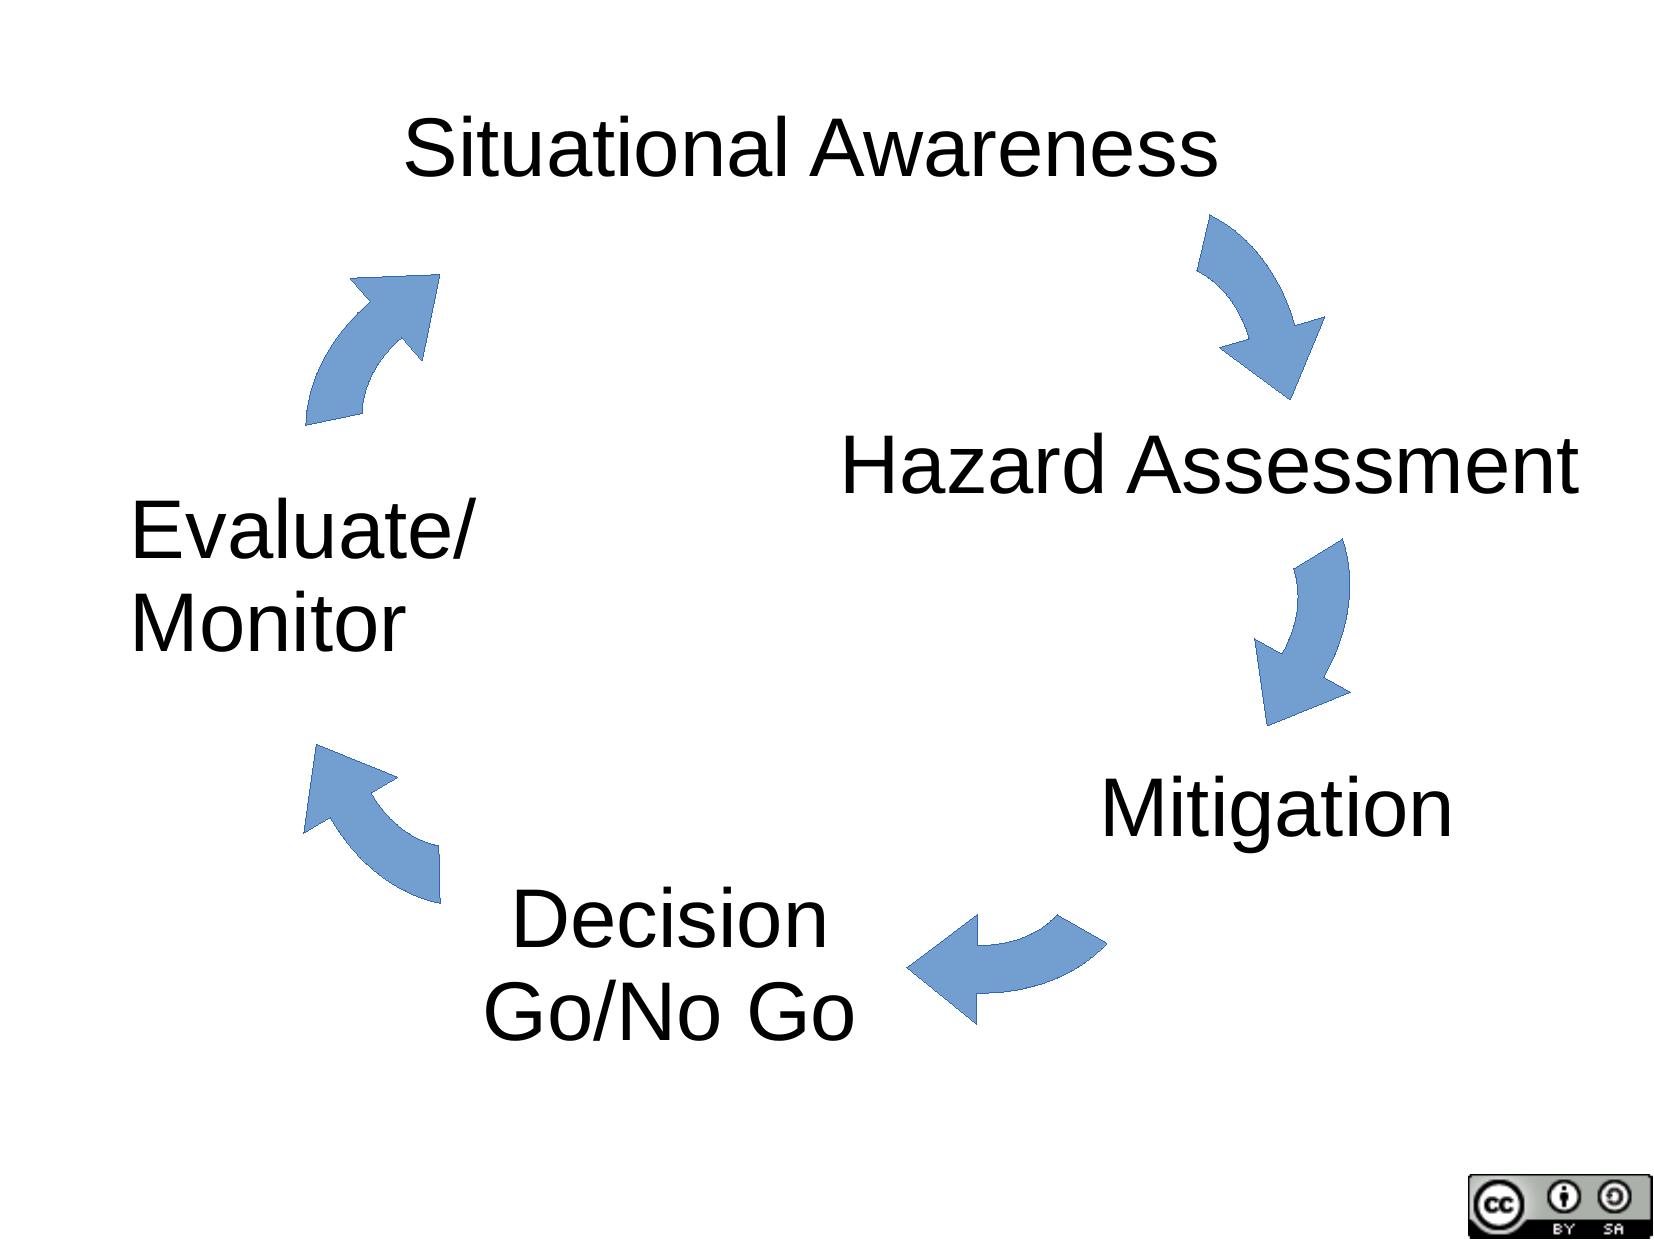

Situational Awareness
Hazard Assessment
Evaluate/
Monitor
Mitigation
Decision
Go/No Go